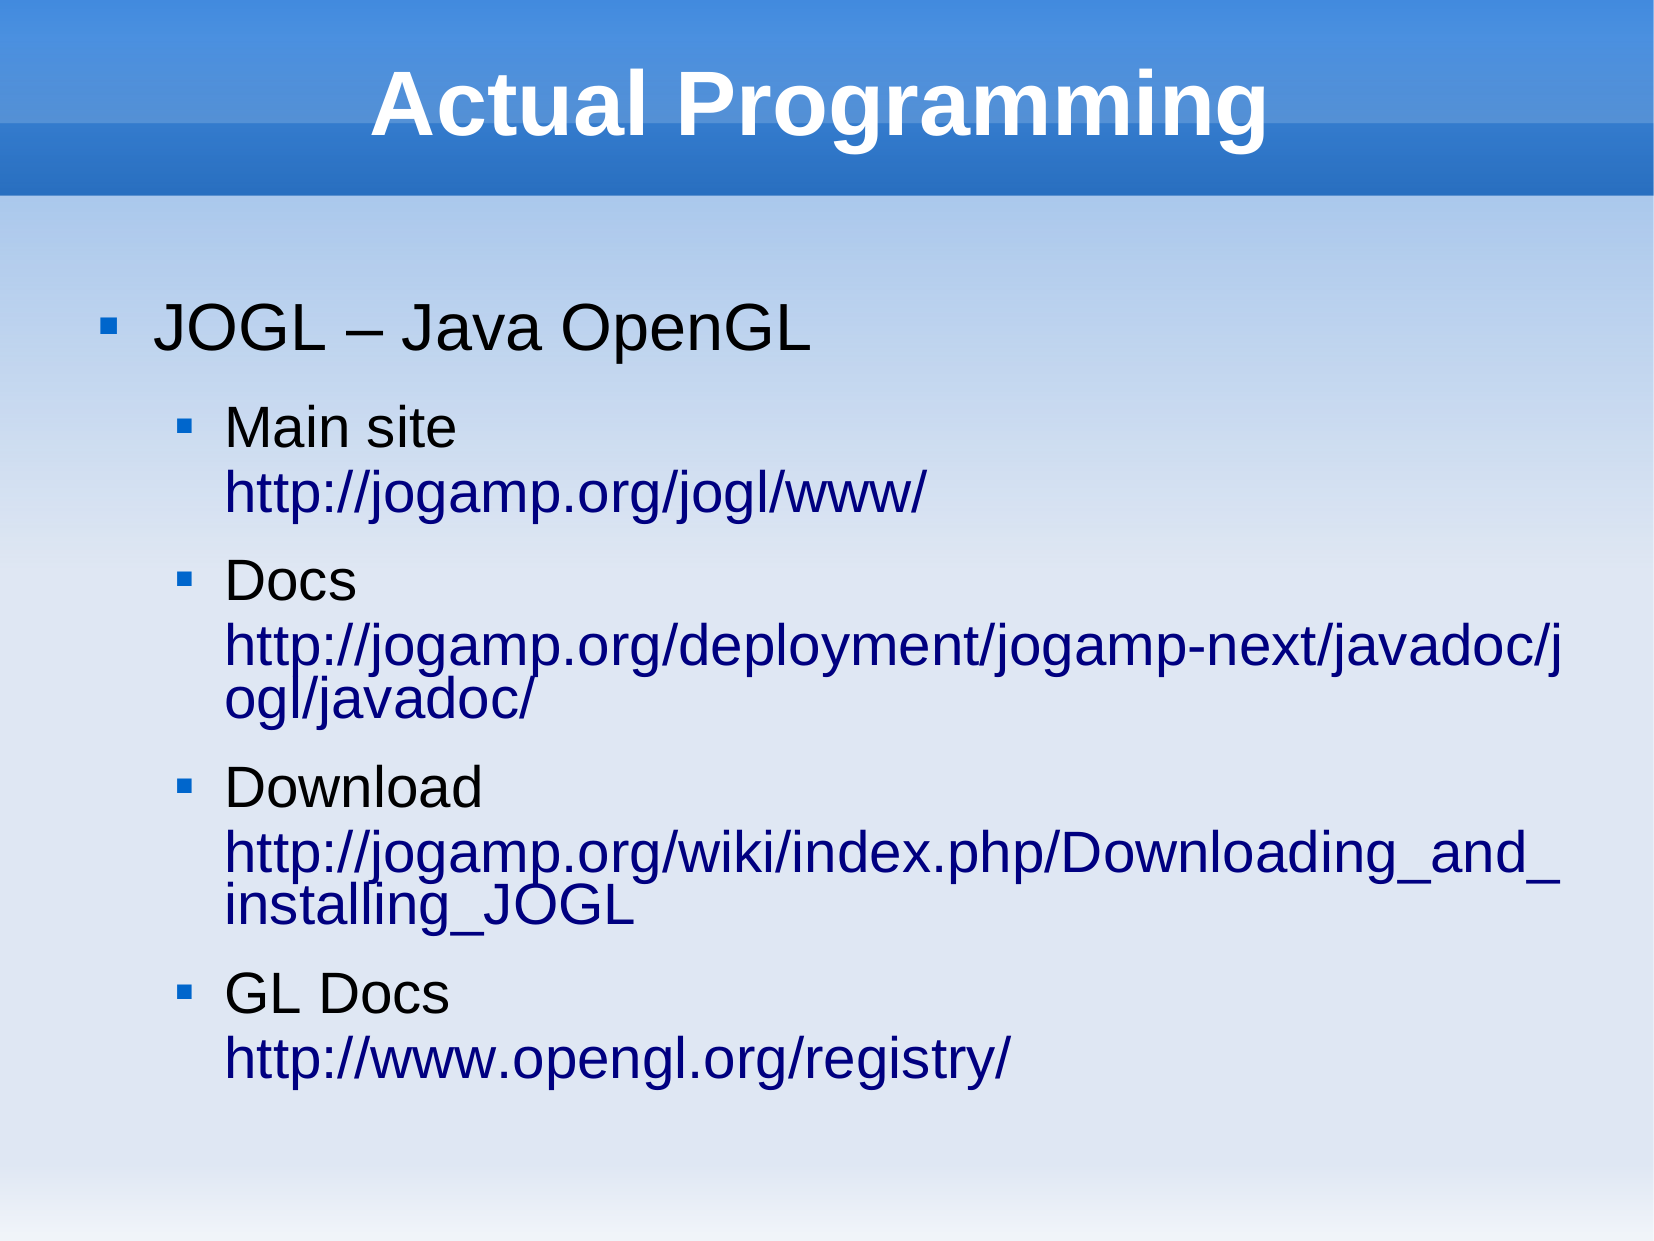

# Actual Programming
JOGL – Java OpenGL
Main site						http://jogamp.org/jogl/www/
Docs			http://jogamp.org/deployment/jogamp-next/javadoc/jogl/javadoc/
Download		http://jogamp.org/wiki/index.php/Downloading_and_installing_JOGL
GL Docs					http://www.opengl.org/registry/